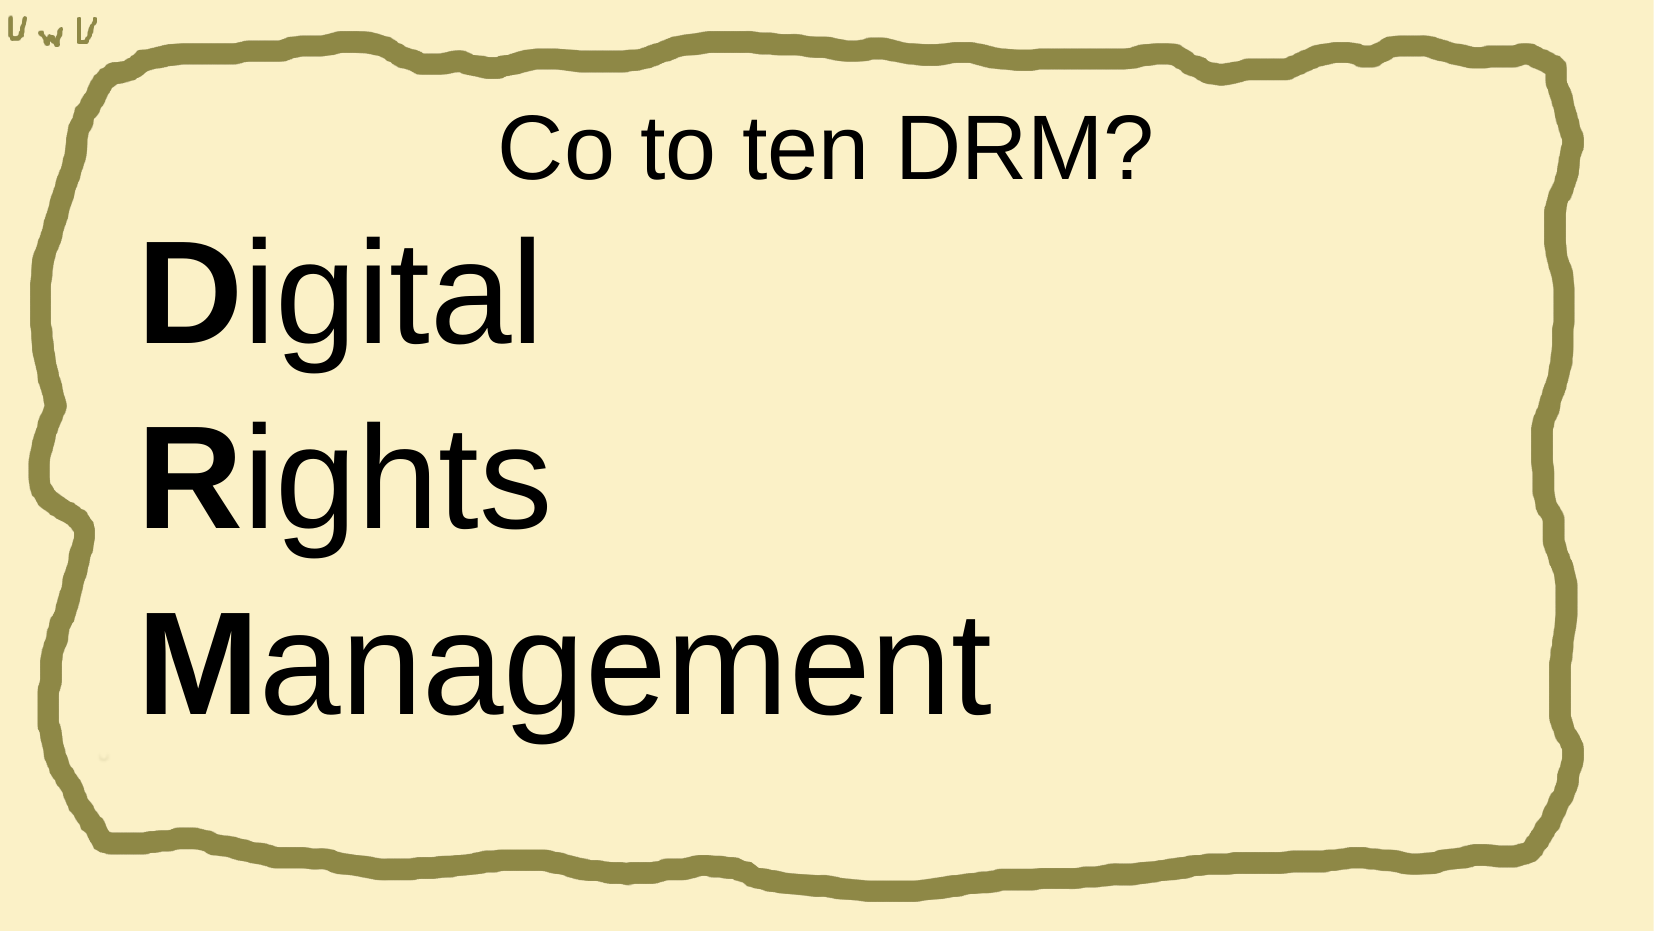

# Co to ten DRM?
Digital
Rights
Management